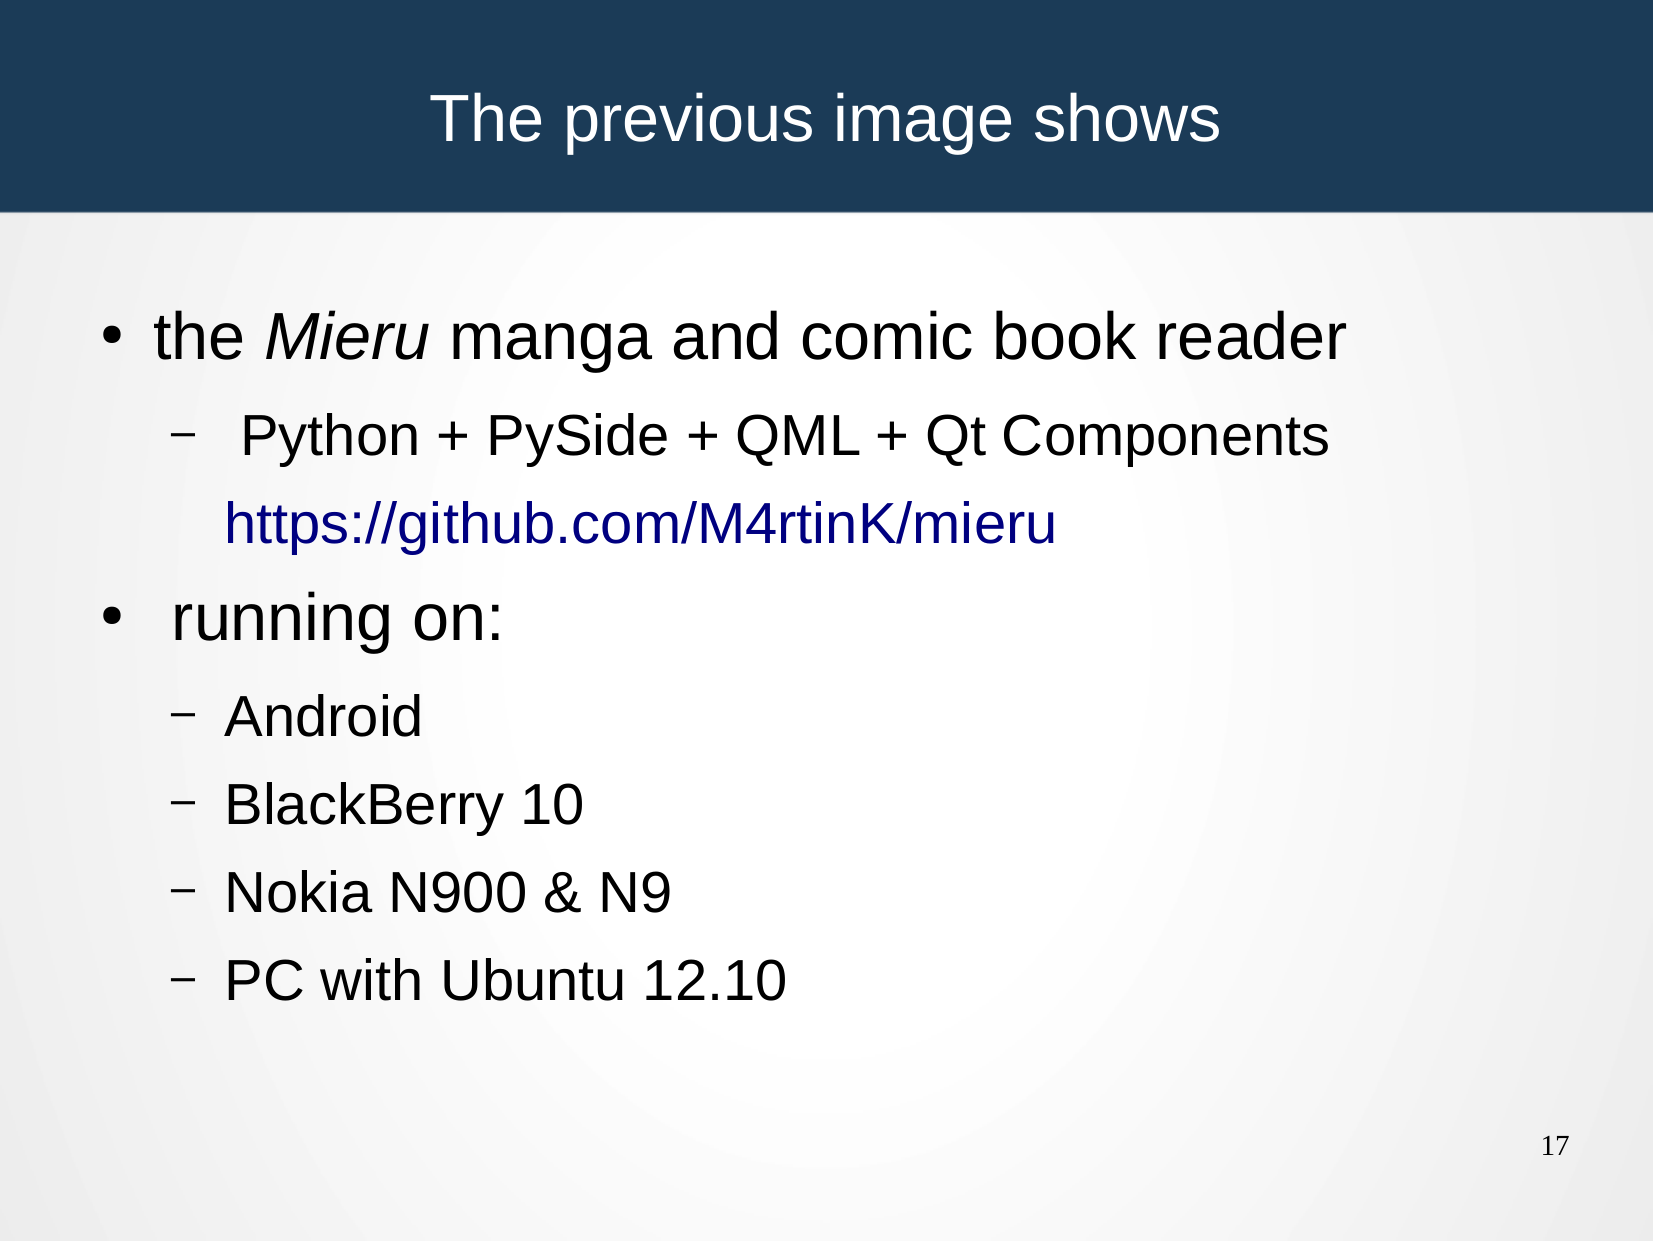

# The previous image shows
the Mieru manga and comic book reader
 Python + PySide + QML + Qt Components
https://github.com/M4rtinK/mieru
 running on:
Android
BlackBerry 10
Nokia N900 & N9
PC with Ubuntu 12.10
17